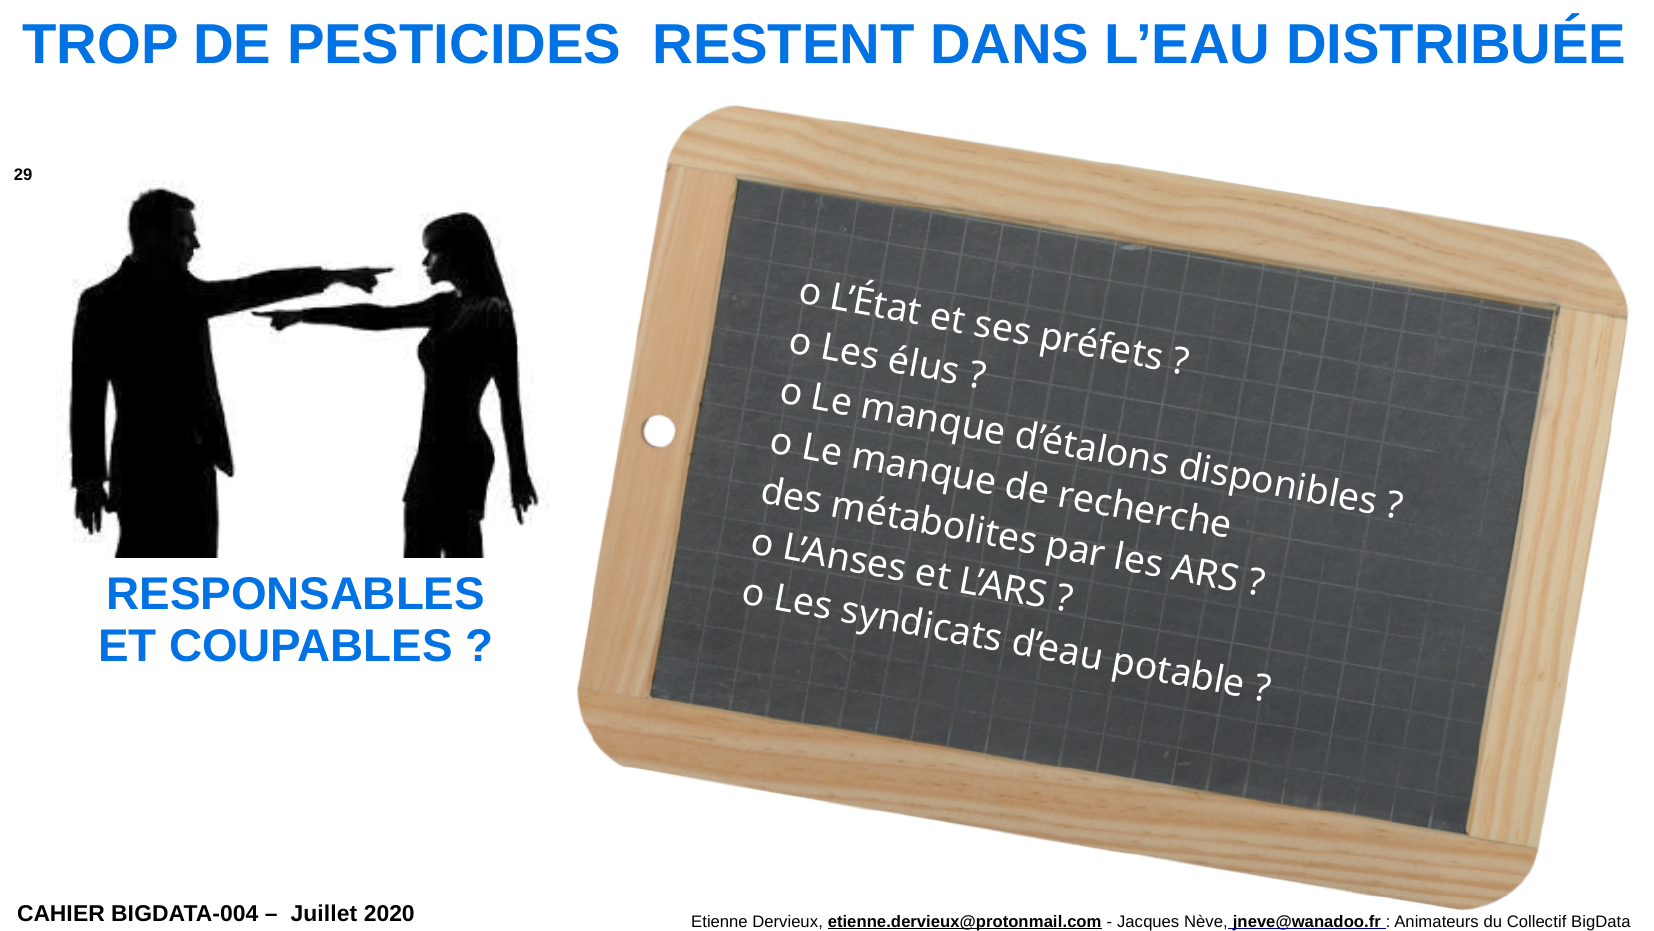

TROP DE PESTICIDES RESTENT DANS L’EAU DISTRIBUÉE
o L’État et ses préfets ?
o Les élus ?
o Le manque d’étalons disponibles ?
o Le manque de recherche
des métabolites par les ARS ?
o L’Anses et L’ARS ?
o Les syndicats d’eau potable ?
RESPONSABLES
ET COUPABLES ?
CAHIER BIGDATA-004 – Juillet 2020
Etienne Dervieux, etienne.dervieux@protonmail.com - Jacques Nève, jneve@wanadoo.fr : Animateurs du Collectif BigData
CAHIER BIGDATA-MASSÉRAC – MARS 2020